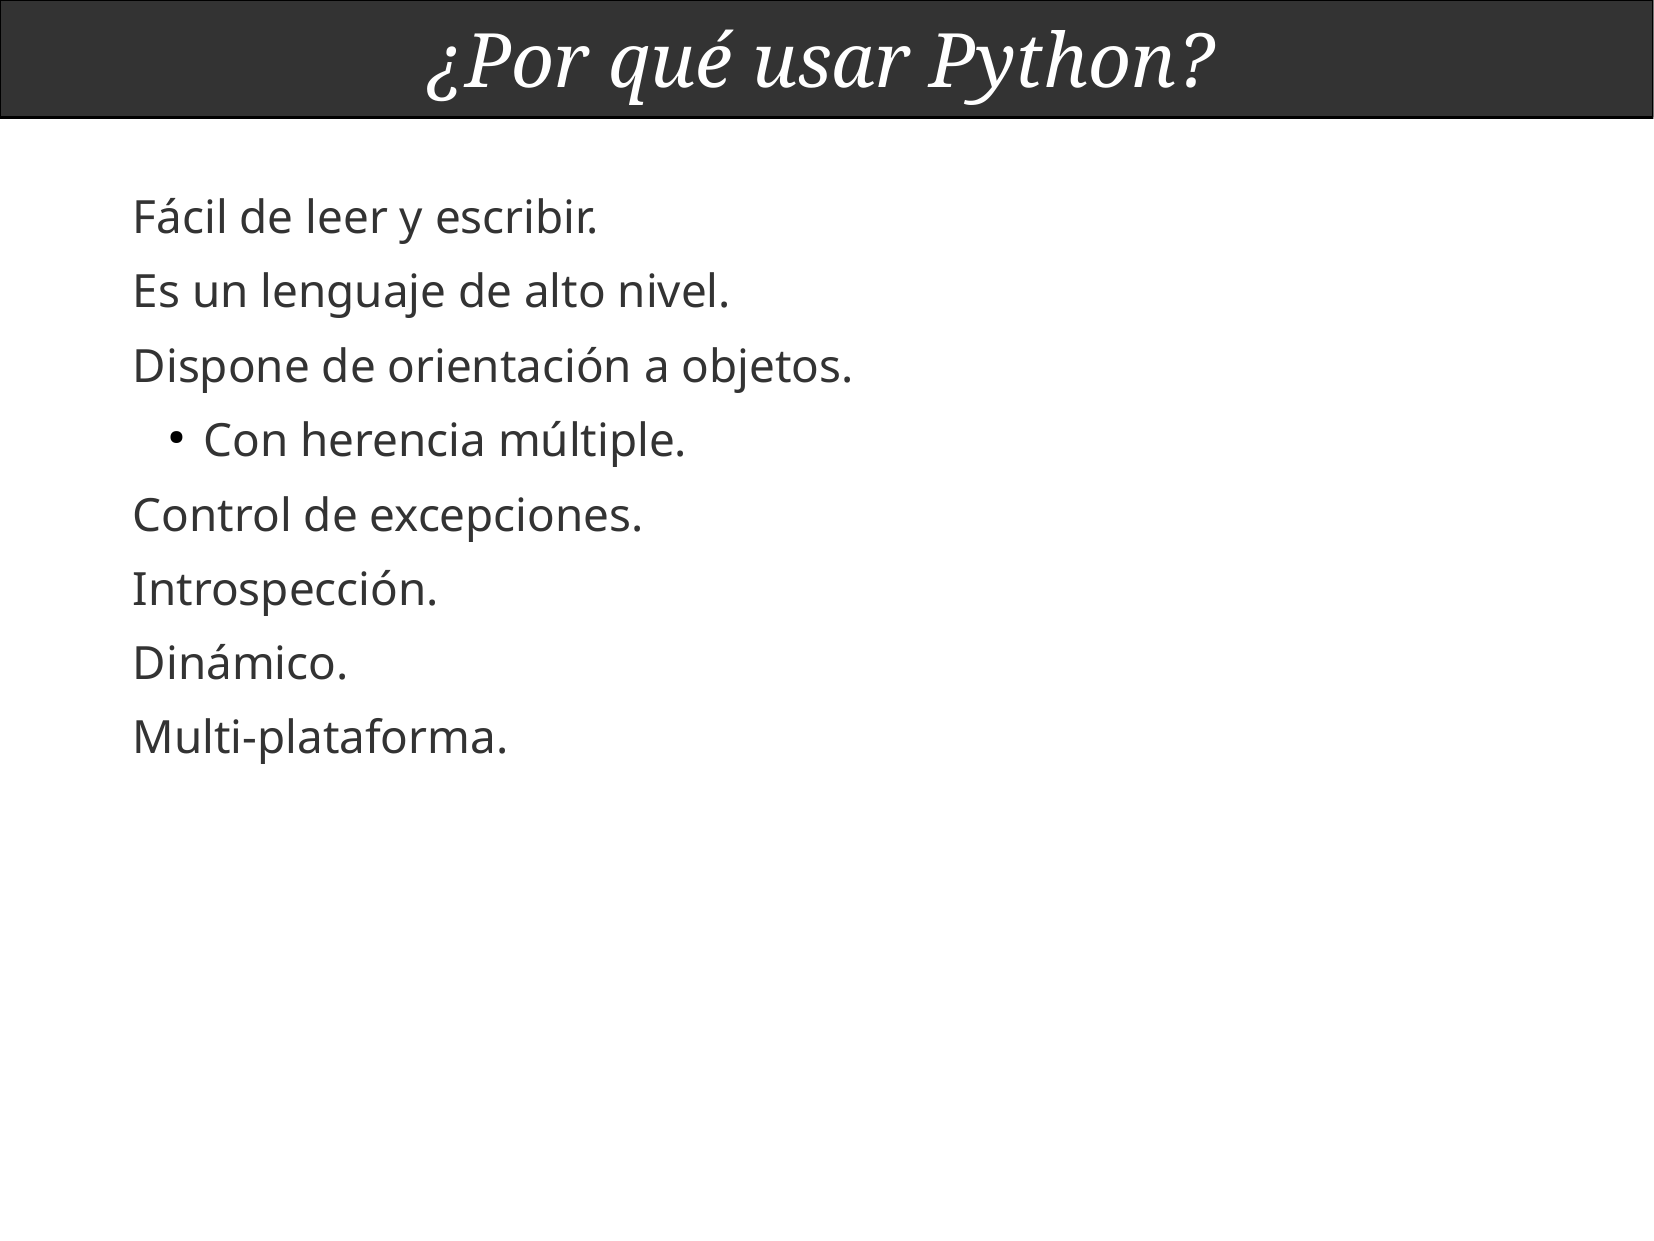

¿Por qué usar Python?
Fácil de leer y escribir.
Es un lenguaje de alto nivel.
Dispone de orientación a objetos.
Con herencia múltiple.
Control de excepciones.
Introspección.
Dinámico.
Multi-plataforma.